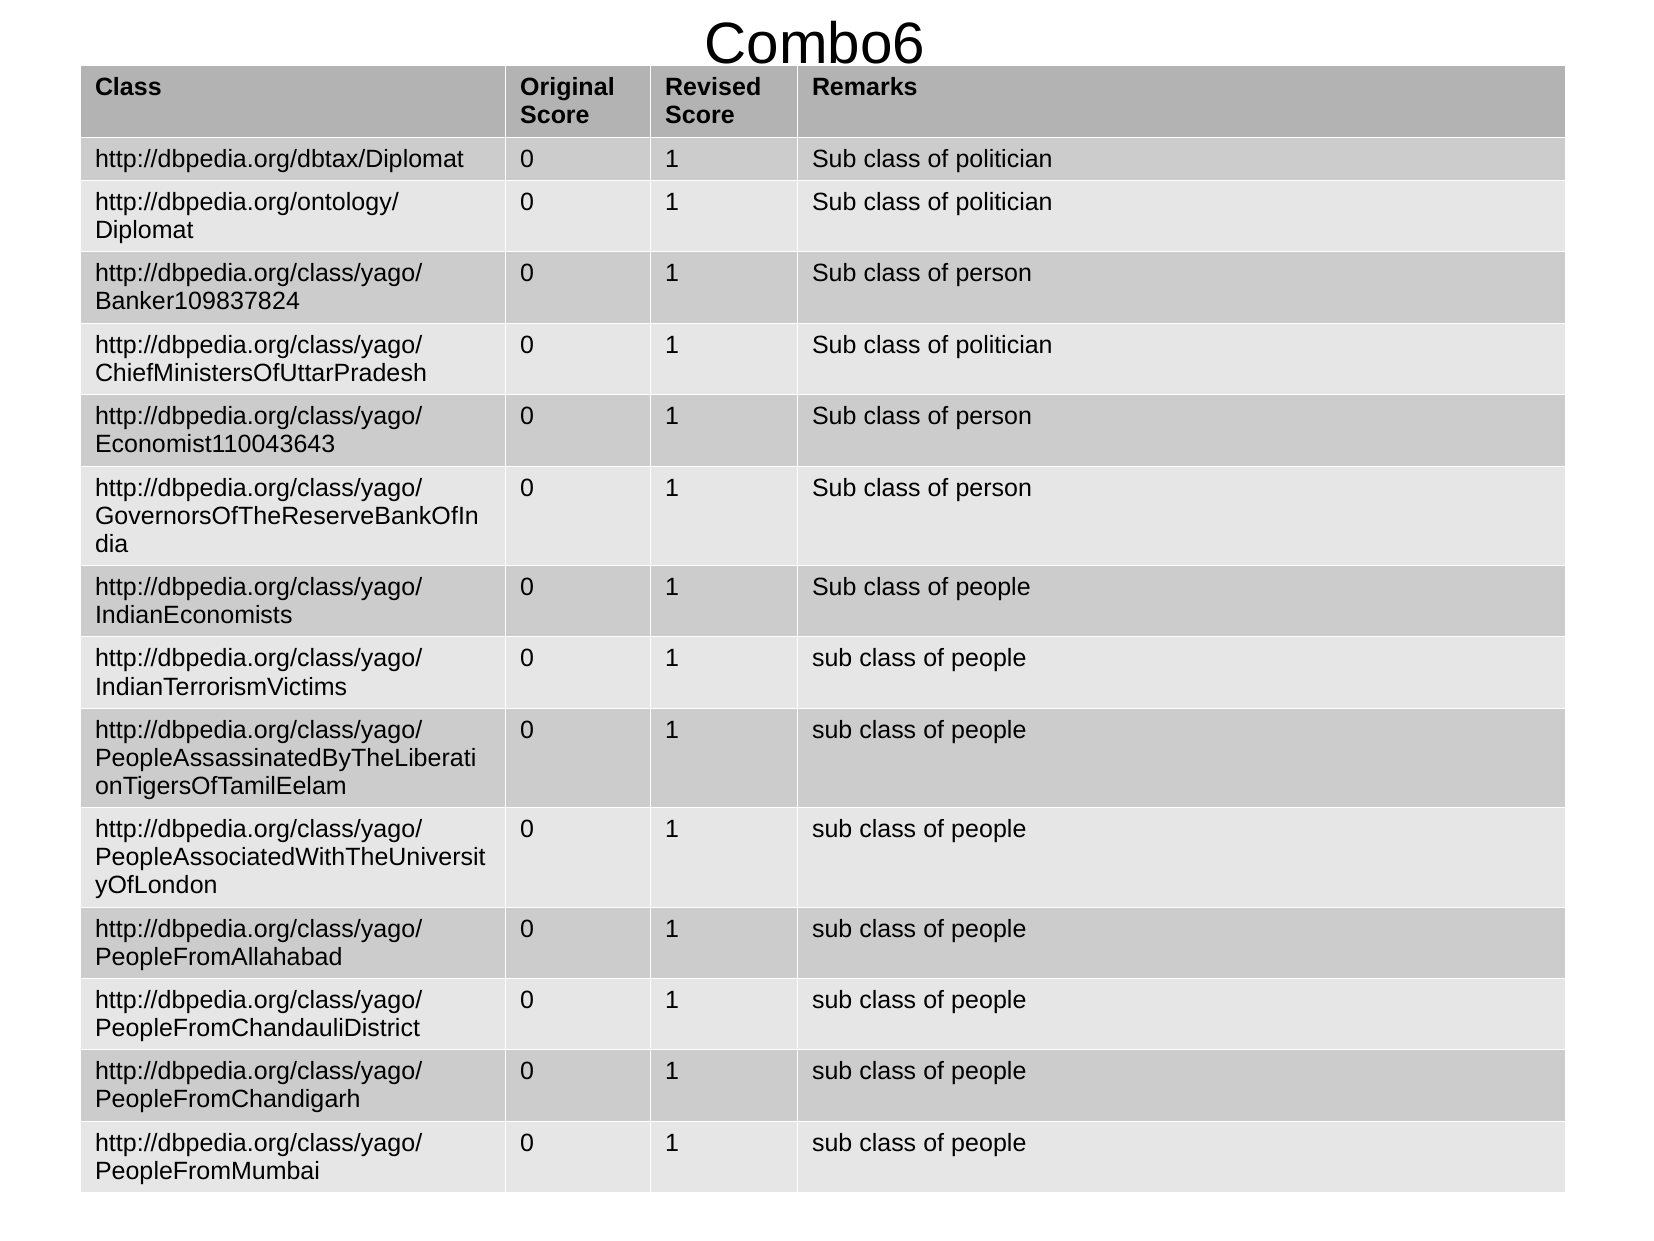

# Combo6
| Class | Original Score | Revised Score | Remarks |
| --- | --- | --- | --- |
| http://dbpedia.org/dbtax/Diplomat | 0 | 1 | Sub class of politician |
| http://dbpedia.org/ontology/Diplomat | 0 | 1 | Sub class of politician |
| http://dbpedia.org/class/yago/Banker109837824 | 0 | 1 | Sub class of person |
| http://dbpedia.org/class/yago/ChiefMinistersOfUttarPradesh | 0 | 1 | Sub class of politician |
| http://dbpedia.org/class/yago/Economist110043643 | 0 | 1 | Sub class of person |
| http://dbpedia.org/class/yago/GovernorsOfTheReserveBankOfIndia | 0 | 1 | Sub class of person |
| http://dbpedia.org/class/yago/IndianEconomists | 0 | 1 | Sub class of people |
| http://dbpedia.org/class/yago/IndianTerrorismVictims | 0 | 1 | sub class of people |
| http://dbpedia.org/class/yago/PeopleAssassinatedByTheLiberationTigersOfTamilEelam | 0 | 1 | sub class of people |
| http://dbpedia.org/class/yago/PeopleAssociatedWithTheUniversityOfLondon | 0 | 1 | sub class of people |
| http://dbpedia.org/class/yago/PeopleFromAllahabad | 0 | 1 | sub class of people |
| http://dbpedia.org/class/yago/PeopleFromChandauliDistrict | 0 | 1 | sub class of people |
| http://dbpedia.org/class/yago/PeopleFromChandigarh | 0 | 1 | sub class of people |
| http://dbpedia.org/class/yago/PeopleFromMumbai | 0 | 1 | sub class of people |